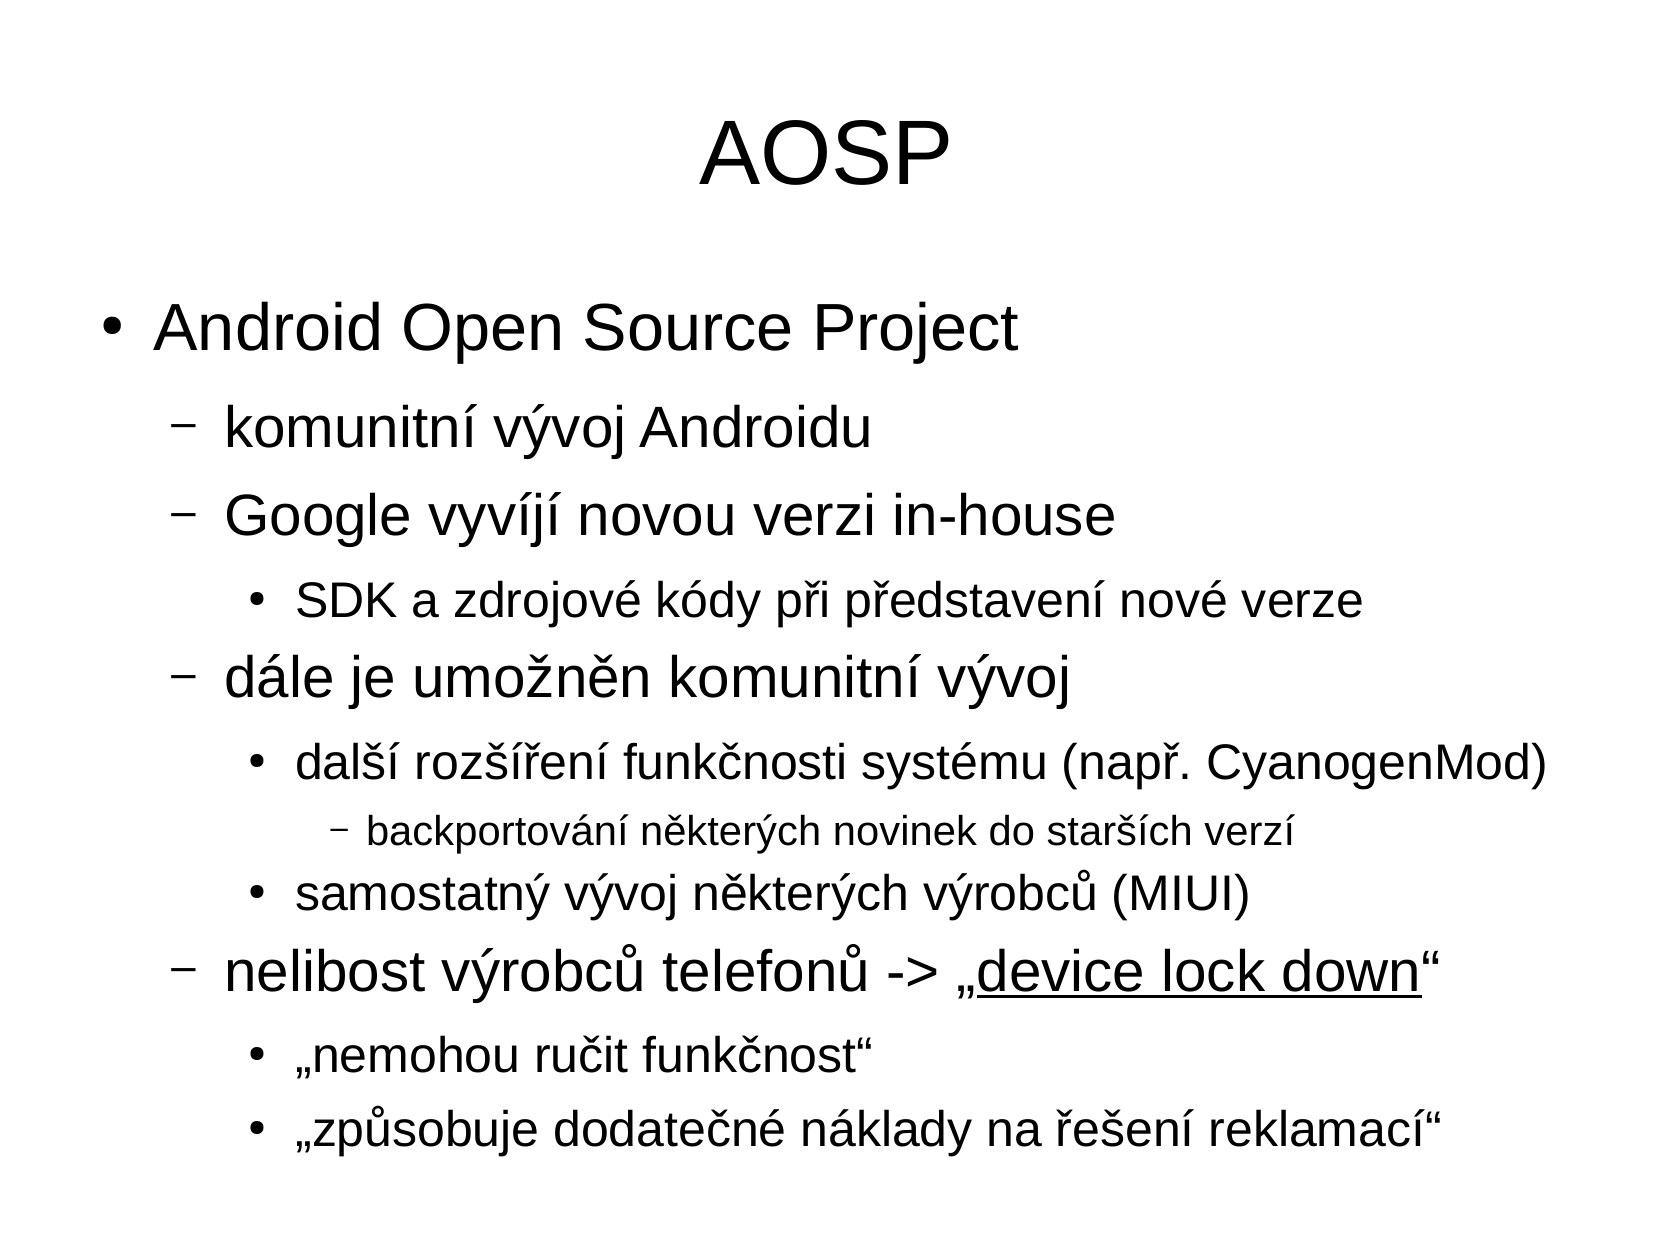

# AOSP
Android Open Source Project
komunitní vývoj Androidu
Google vyvíjí novou verzi in-house
SDK a zdrojové kódy při představení nové verze
dále je umožněn komunitní vývoj
další rozšíření funkčnosti systému (např. CyanogenMod)
backportování některých novinek do starších verzí
samostatný vývoj některých výrobců (MIUI)
nelibost výrobců telefonů -> „device lock down“
„nemohou ručit funkčnost“
„způsobuje dodatečné náklady na řešení reklamací“